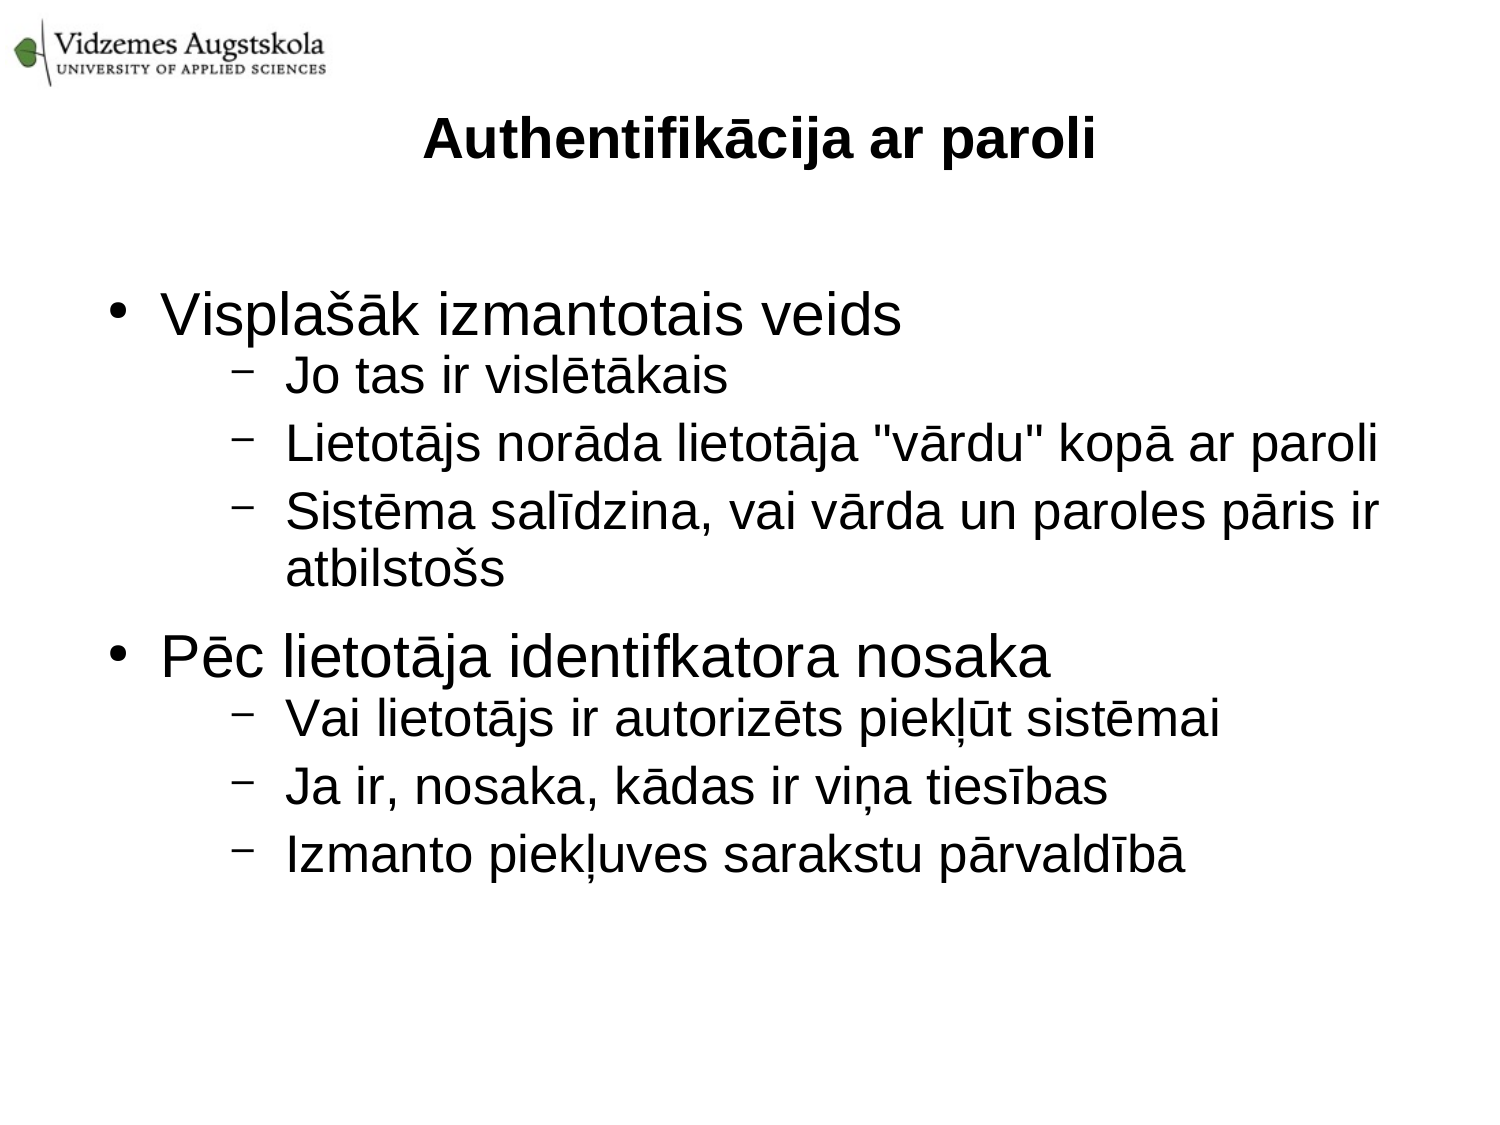

# Authentifikācija ar paroli
Visplašāk izmantotais veids
Jo tas ir vislētākais
Lietotājs norāda lietotāja "vārdu" kopā ar paroli
Sistēma salīdzina, vai vārda un paroles pāris ir atbilstošs
Pēc lietotāja identifkatora nosaka
Vai lietotājs ir autorizēts piekļūt sistēmai
Ja ir, nosaka, kādas ir viņa tiesības
Izmanto piekļuves sarakstu pārvaldībā